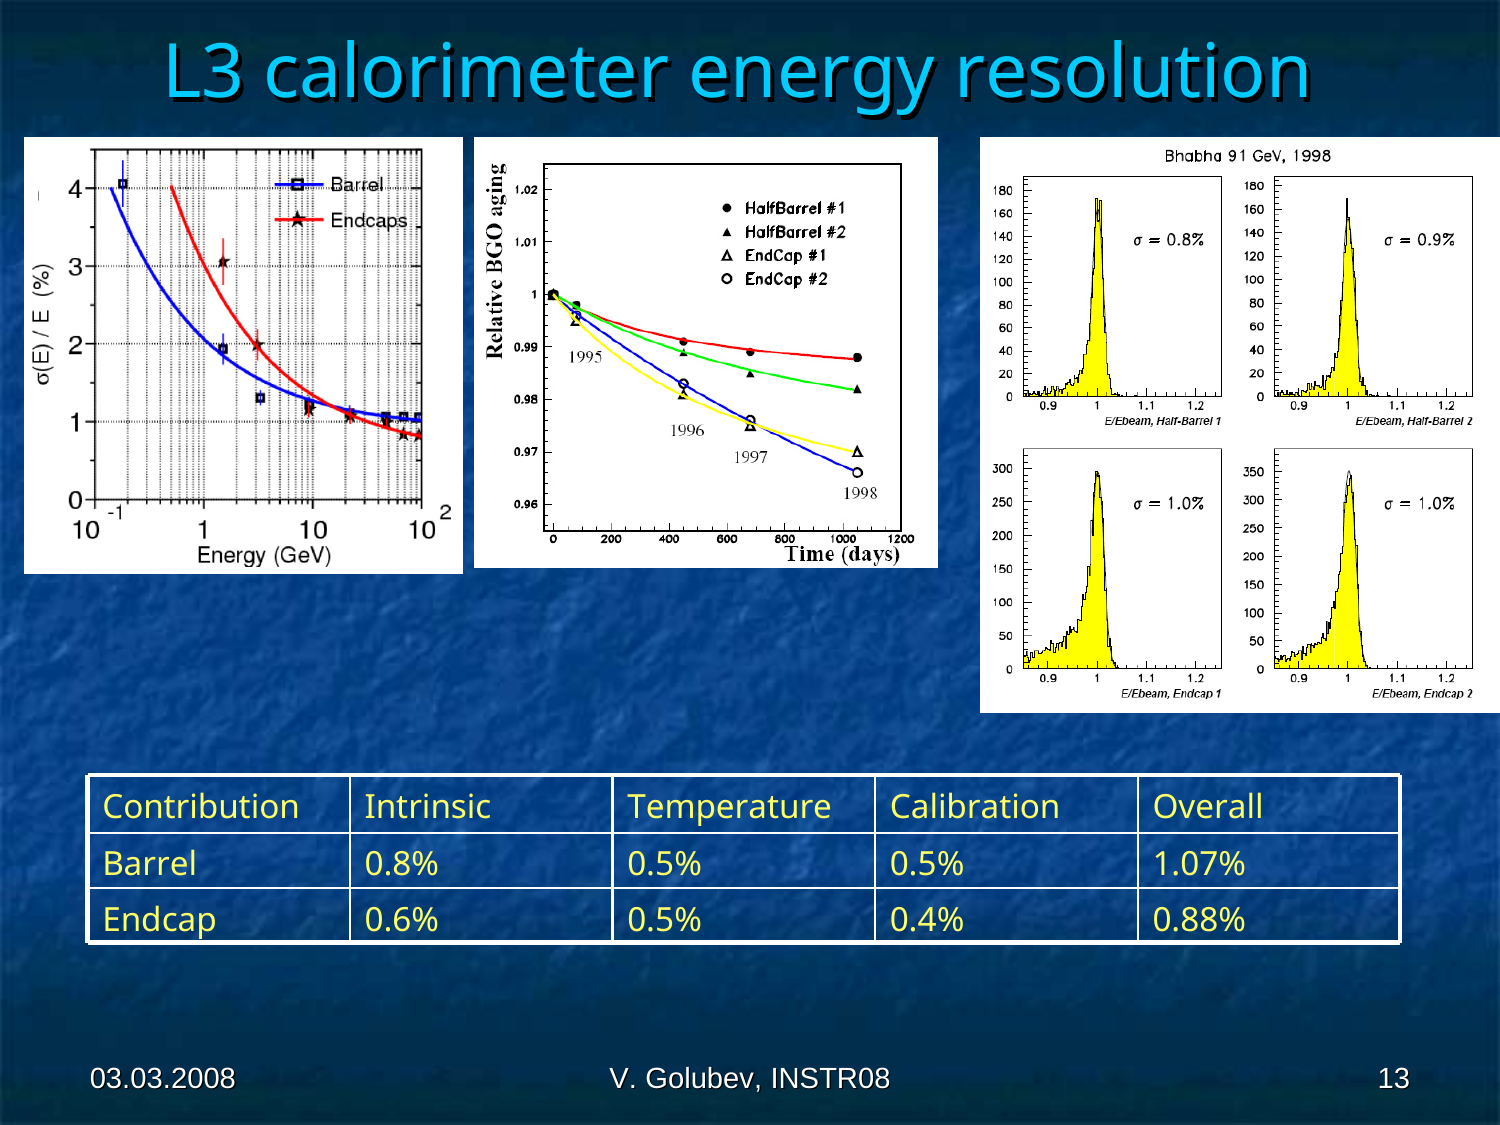

# L3 calorimeter energy resolution
Contribution
Intrinsic
Temperature
Calibration
Overall
Barrel
0.8%
0.5%
0.5%
1.07%
Endcap
0.6%
0.5%
0.4%
0.88%
03.03.2008
V. Golubev, INSTR08
13